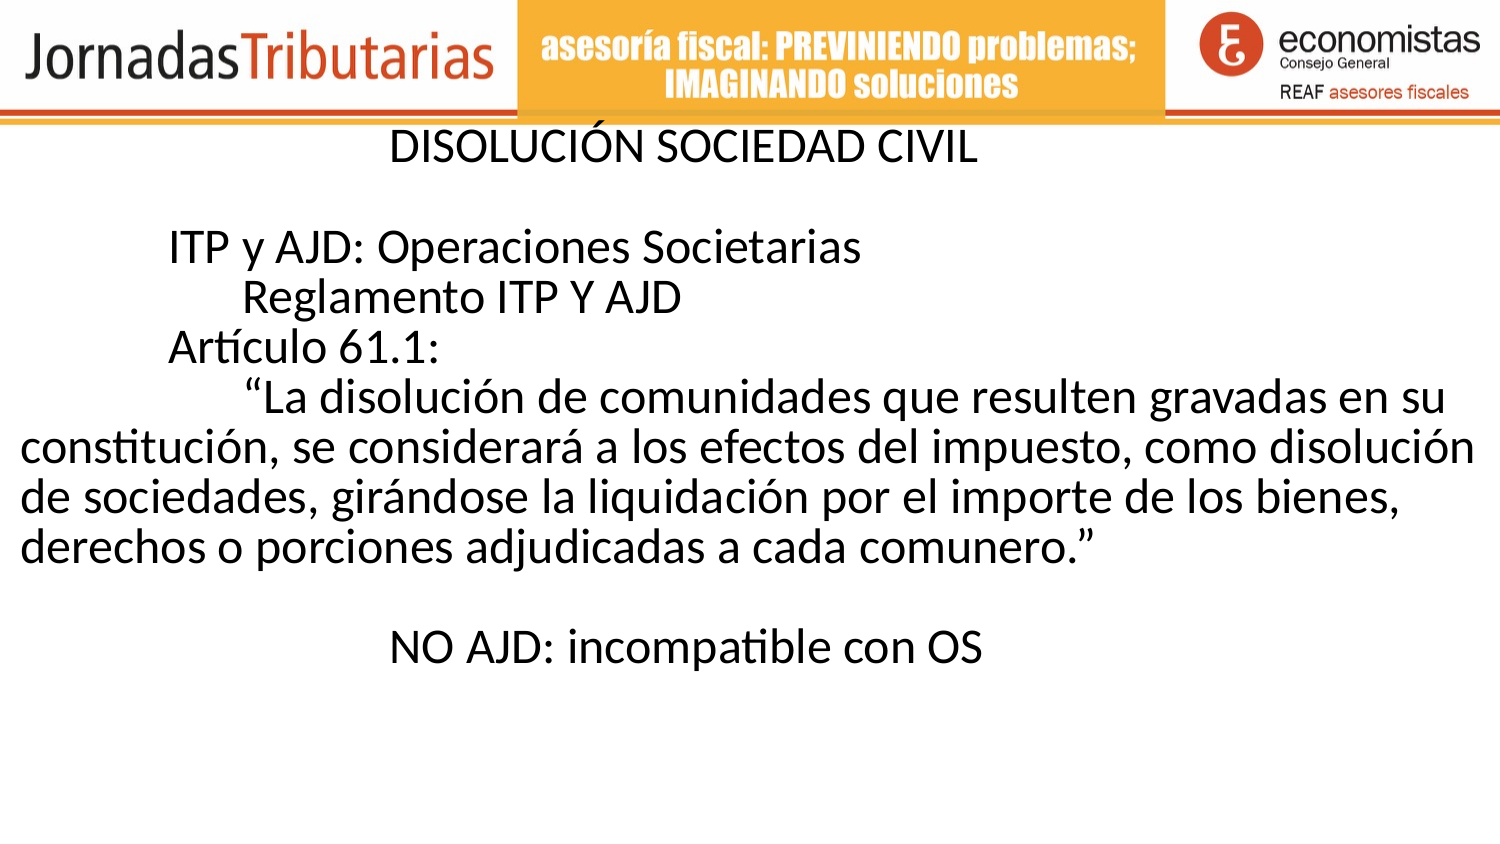

DISOLUCIÓN SOCIEDAD CIVIL
		ITP y AJD: Operaciones Societarias
			Reglamento ITP Y AJD
		Artículo 61.1:
			“La disolución de comunidades que resulten gravadas en su constitución, se considerará a los efectos del impuesto, como disolución de sociedades, girándose la liquidación por el importe de los bienes, derechos o porciones adjudicadas a cada comunero.”
					NO AJD: incompatible con OS